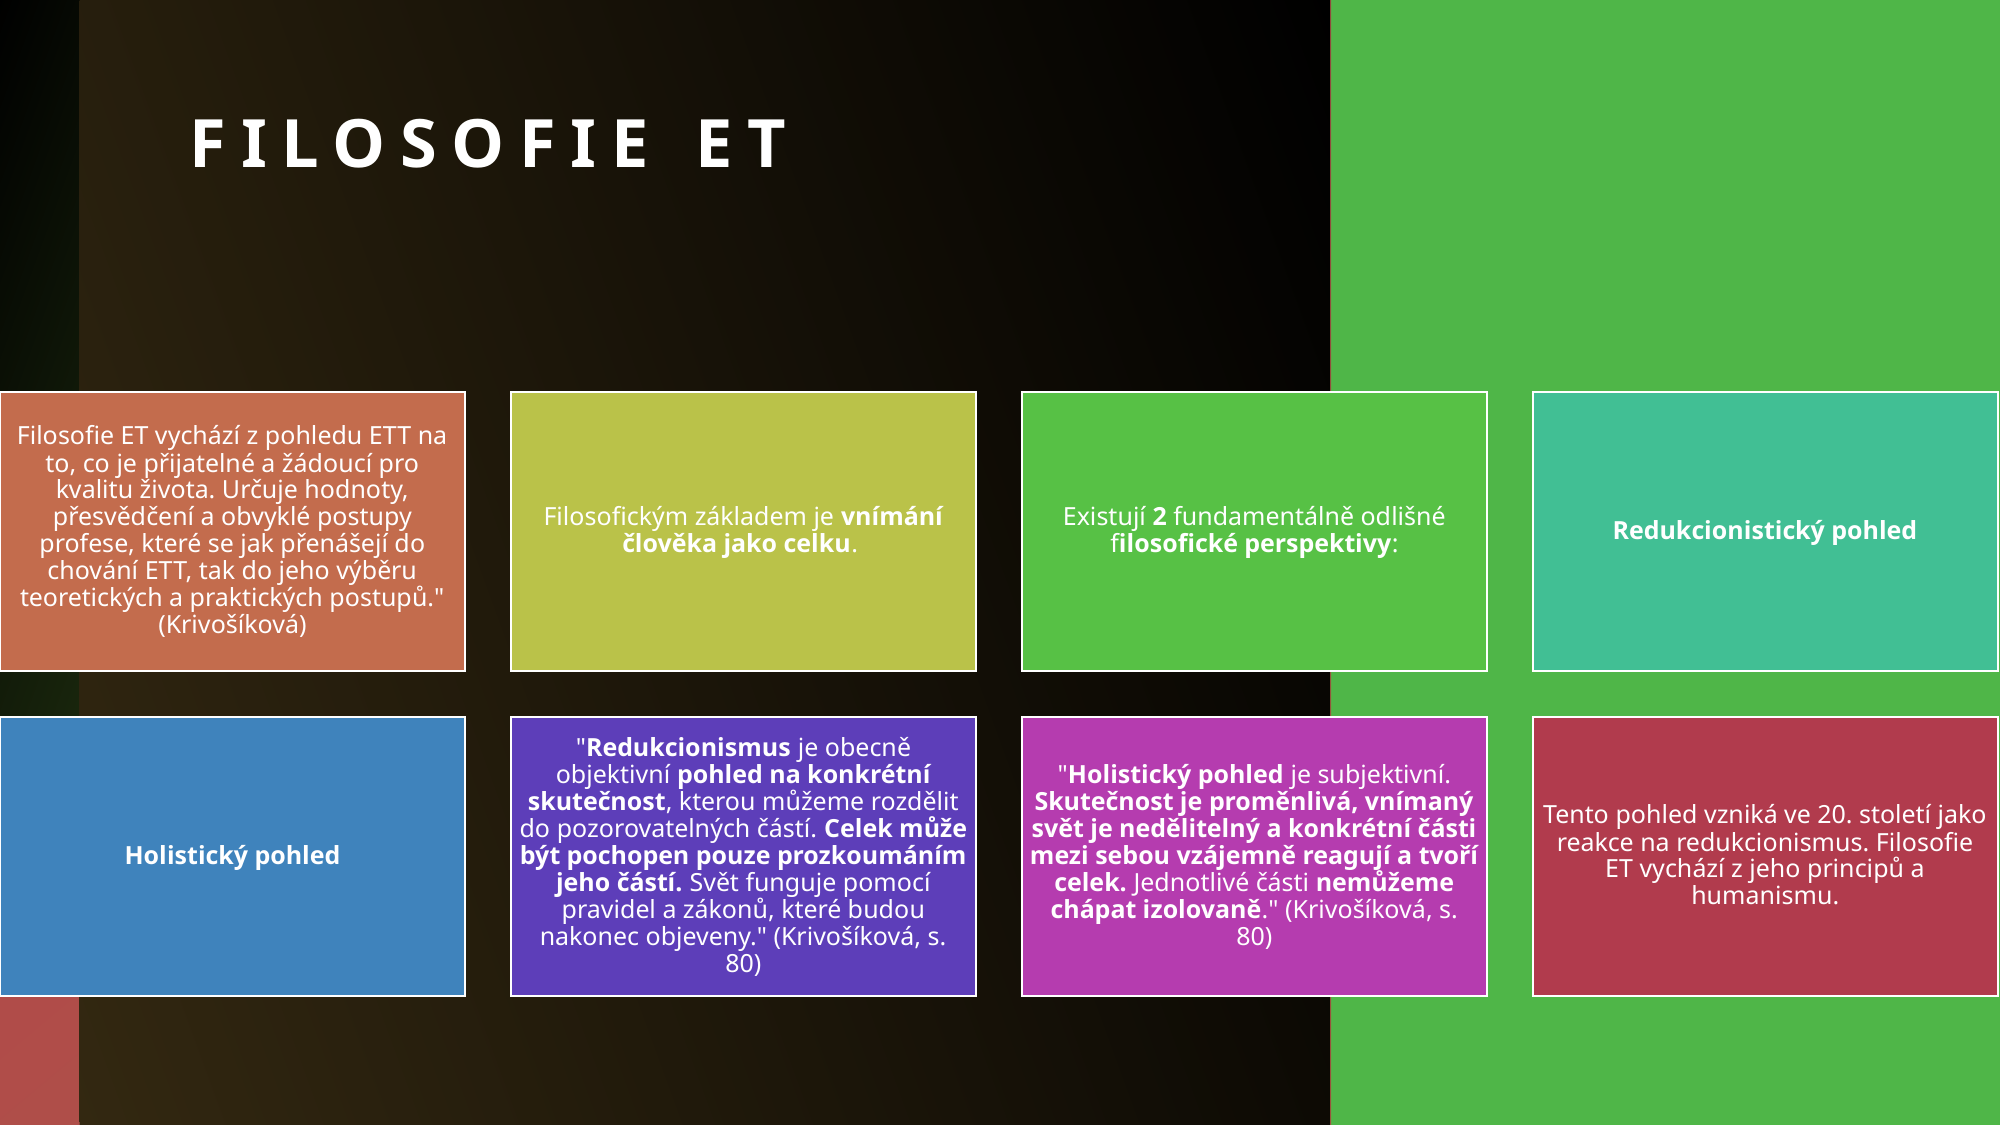

# Filosofie et
Filosofie ET vychází z pohledu ETT na to, co je přijatelné a žádoucí pro kvalitu života. Určuje hodnoty, přesvědčení a obvyklé postupy profese, které se jak přenášejí do chování ETT, tak do jeho výběru teoretických a praktických postupů." (Krivošíková)
Filosofickým základem je vnímání člověka jako celku.
Existují 2 fundamentálně odlišné filosofické perspektivy:
Redukcionistický pohled
Holistický pohled
"Redukcionismus je obecně objektivní pohled na konkrétní skutečnost, kterou můžeme rozdělit do pozorovatelných částí. Celek může být pochopen pouze prozkoumáním jeho částí. Svět funguje pomocí pravidel a zákonů, které budou nakonec objeveny." (Krivošíková, s. 80)
"Holistický pohled je subjektivní. Skutečnost je proměnlivá, vnímaný svět je nedělitelný a konkrétní části mezi sebou vzájemně reagují a tvoří celek. Jednotlivé části nemůžeme chápat izolovaně." (Krivošíková, s. 80)
Tento pohled vzniká ve 20. století jako reakce na redukcionismus. Filosofie ET vychází z jeho principů a humanismu.